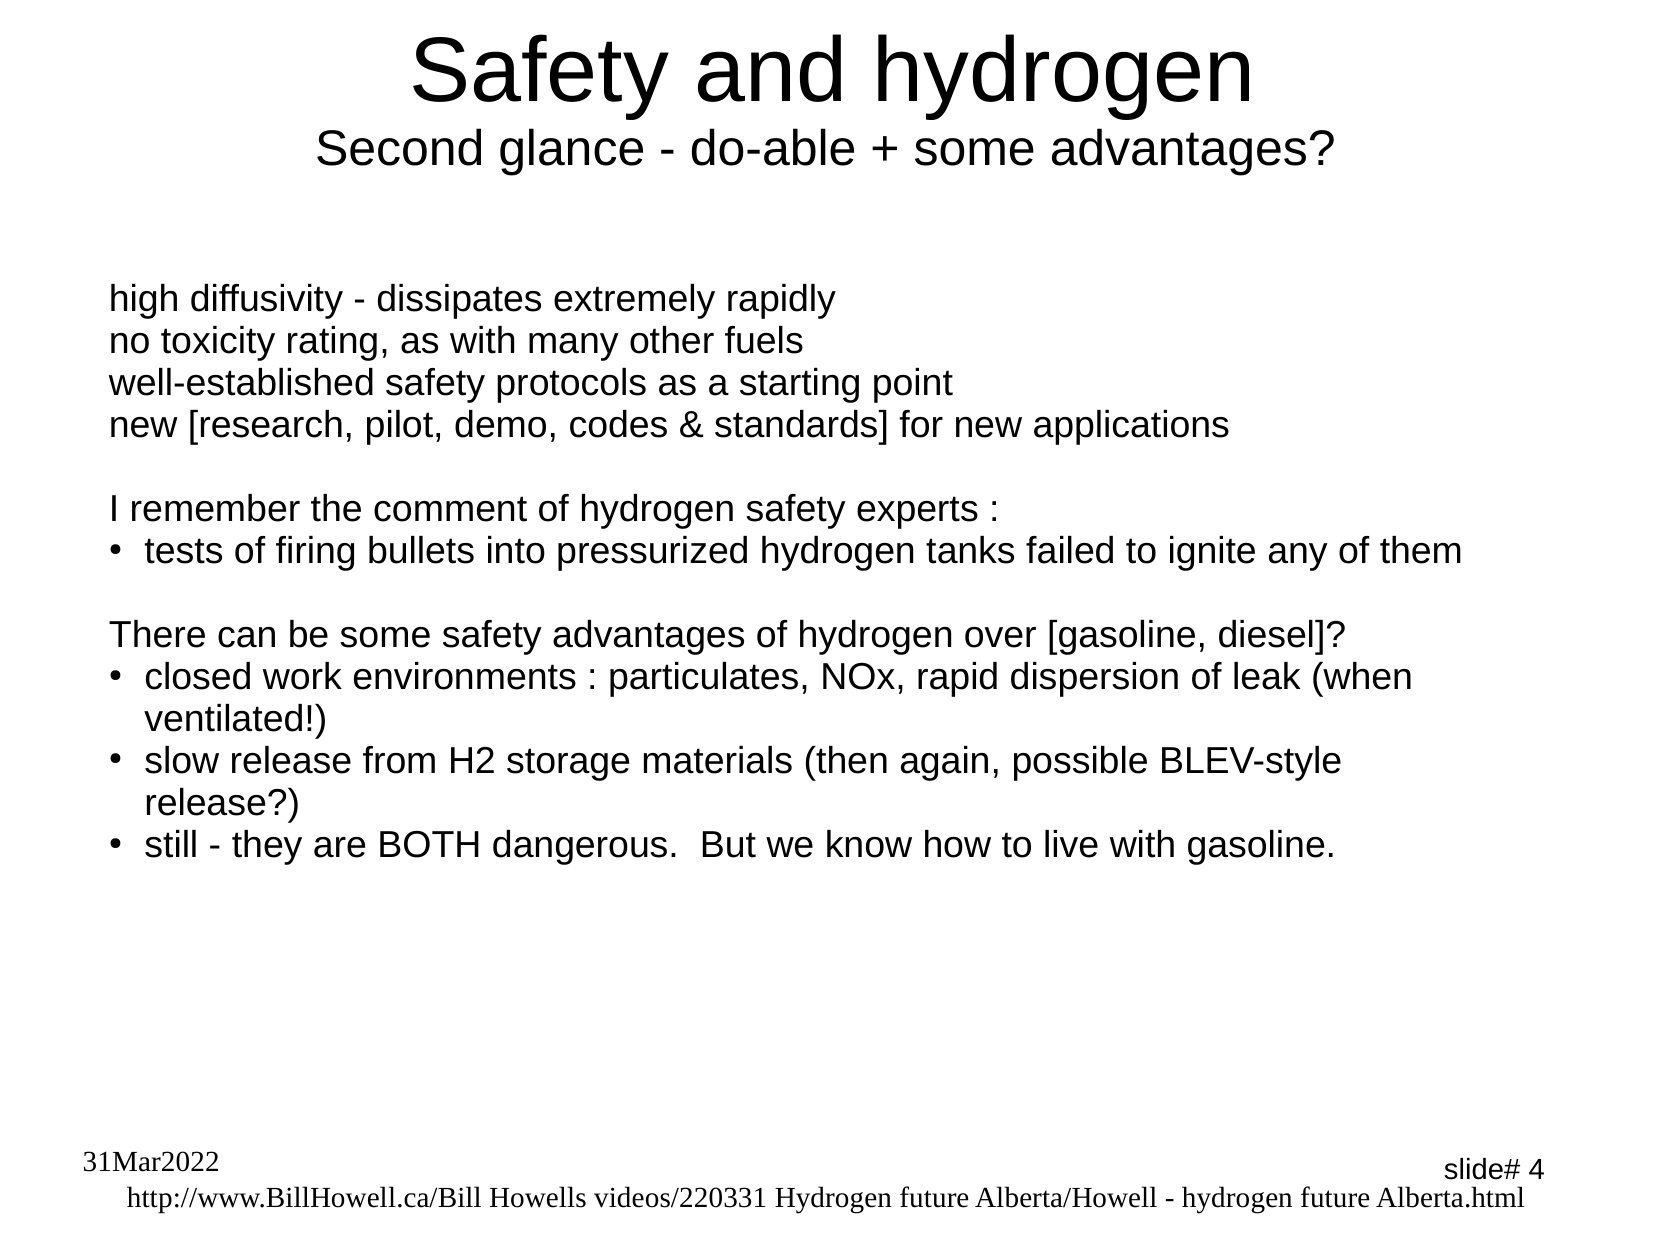

# Safety and hydrogen Second glance - do-able + some advantages?
high diffusivity - dissipates extremely rapidly
no toxicity rating, as with many other fuels
well-established safety protocols as a starting point
new [research, pilot, demo, codes & standards] for new applications
I remember the comment of hydrogen safety experts :
tests of firing bullets into pressurized hydrogen tanks failed to ignite any of them
There can be some safety advantages of hydrogen over [gasoline, diesel]?
closed work environments : particulates, NOx, rapid dispersion of leak (when ventilated!)
slow release from H2 storage materials (then again, possible BLEV-style release?)
still - they are BOTH dangerous. But we know how to live with gasoline.
slide# 4
31Mar2022
http://www.BillHowell.ca/Bill Howells videos/220331 Hydrogen future Alberta/Howell - hydrogen future Alberta.html